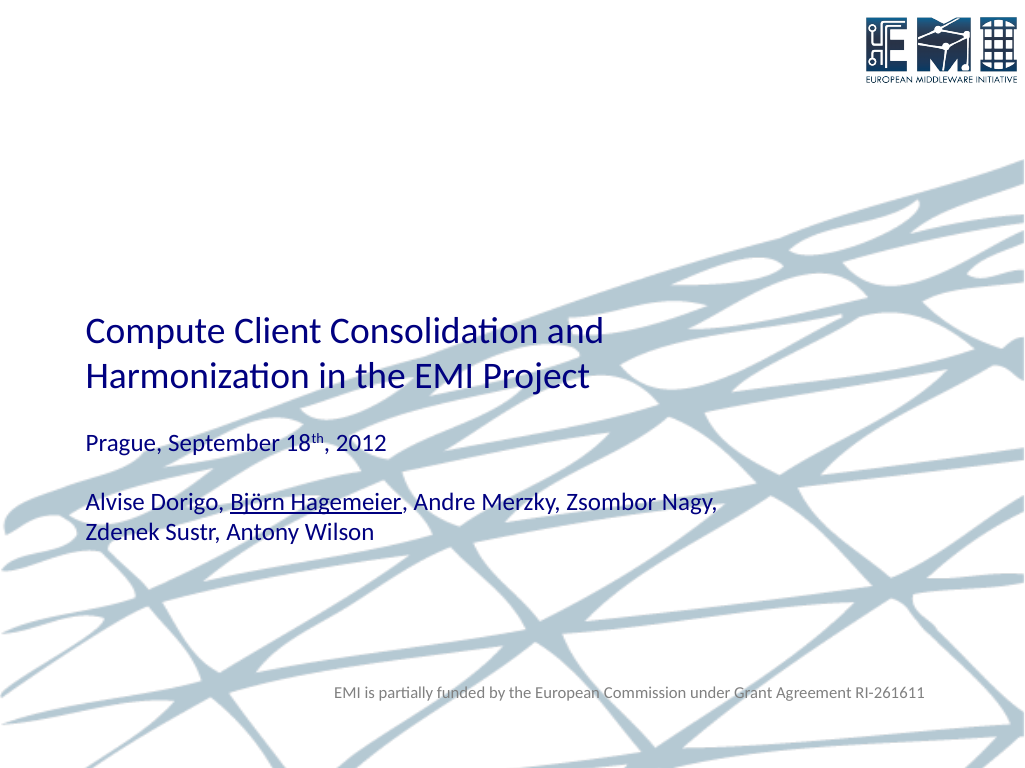

#
Compute Client Consolidation and Harmonization in the EMI Project
Prague, September 18th, 2012
Alvise Dorigo, Björn Hagemeier, Andre Merzky, Zsombor Nagy, Zdenek Sustr, Antony Wilson